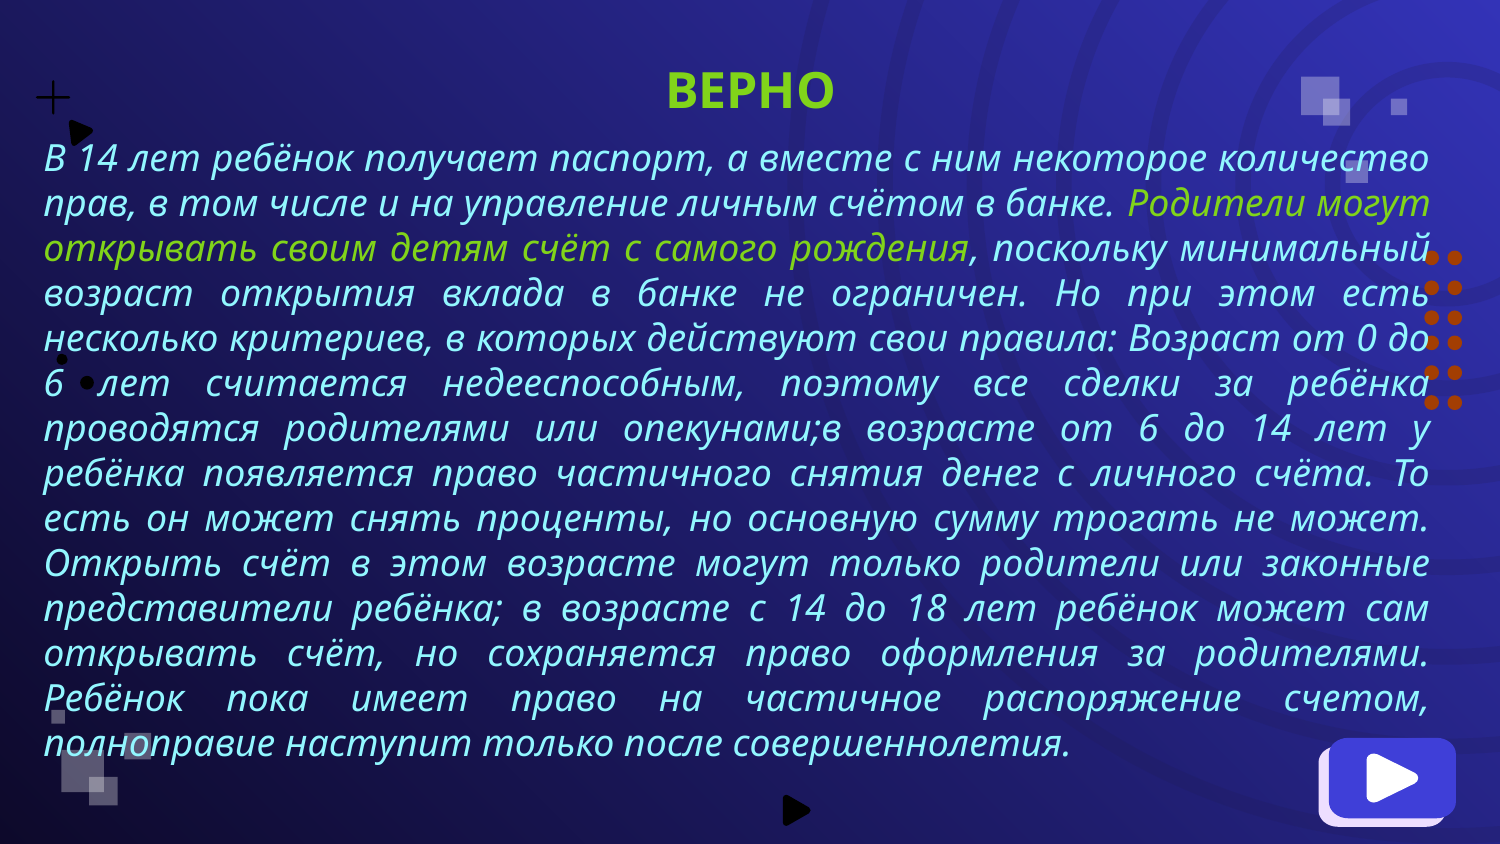

# ВЕРНО
В 14 лет ребёнок получает паспорт, а вместе с ним некоторое количество прав, в том числе и на управление личным счётом в банке. Родители могут открывать своим детям счёт с самого рождения, поскольку минимальный возраст открытия вклада в банке не ограничен. Но при этом есть несколько критериев, в которых действуют свои правила: Возраст от 0 до 6 лет считается недееспособным, поэтому все сделки за ребёнка проводятся родителями или опекунами;в возрасте от 6 до 14 лет у ребёнка появляется право частичного снятия денег с личного счёта. То есть он может снять проценты, но основную сумму трогать не может. Открыть счёт в этом возрасте могут только родители или законные представители ребёнка; в возрасте с 14 до 18 лет ребёнок может сам открывать счёт, но сохраняется право оформления за родителями. Ребёнок пока имеет право на частичное распоряжение счетом, полноправие наступит только после совершеннолетия.